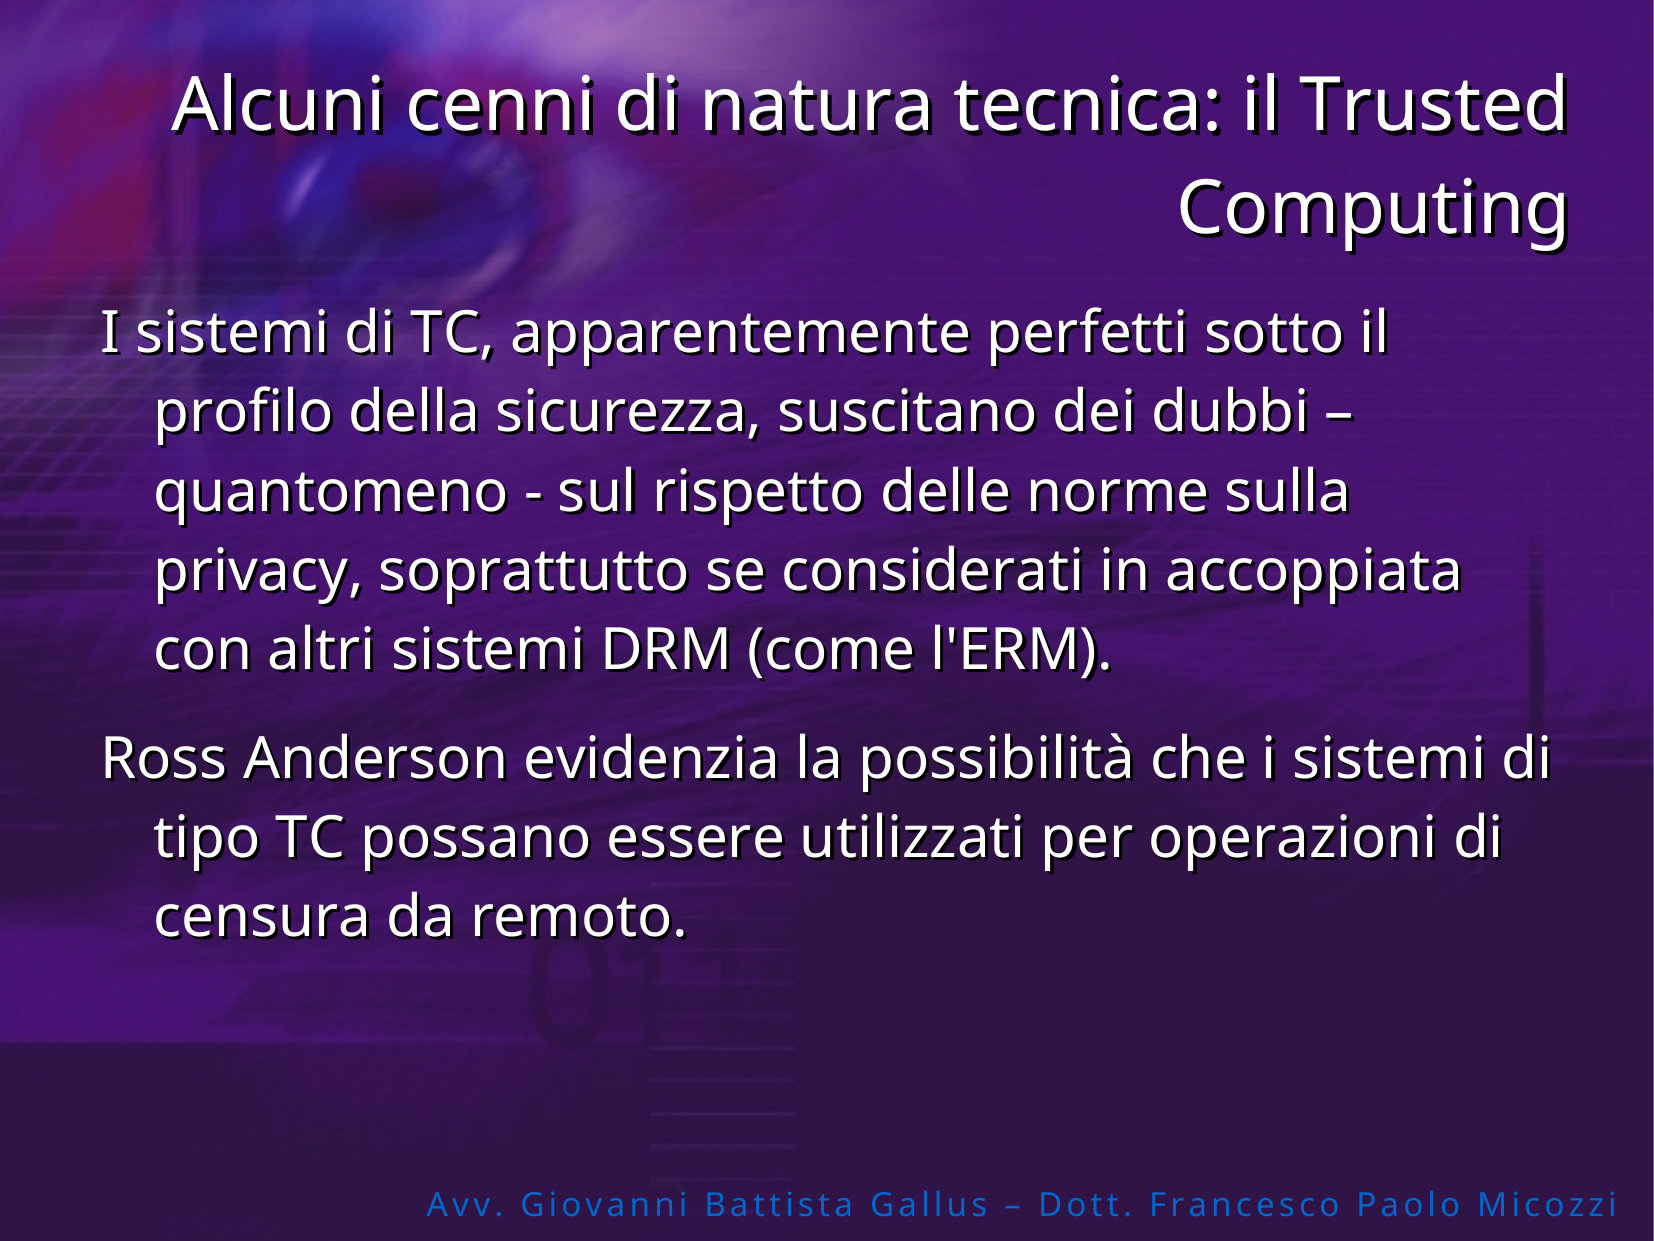

# Alcuni cenni di natura tecnica: il Trusted Computing
I sistemi di TC, apparentemente perfetti sotto il profilo della sicurezza, suscitano dei dubbi – quantomeno - sul rispetto delle norme sulla privacy, soprattutto se considerati in accoppiata con altri sistemi DRM (come l'ERM).
Ross Anderson evidenzia la possibilità che i sistemi di tipo TC possano essere utilizzati per operazioni di censura da remoto.
dott. Francesco Paolo Micozzi - f.micozzi@studionati.it